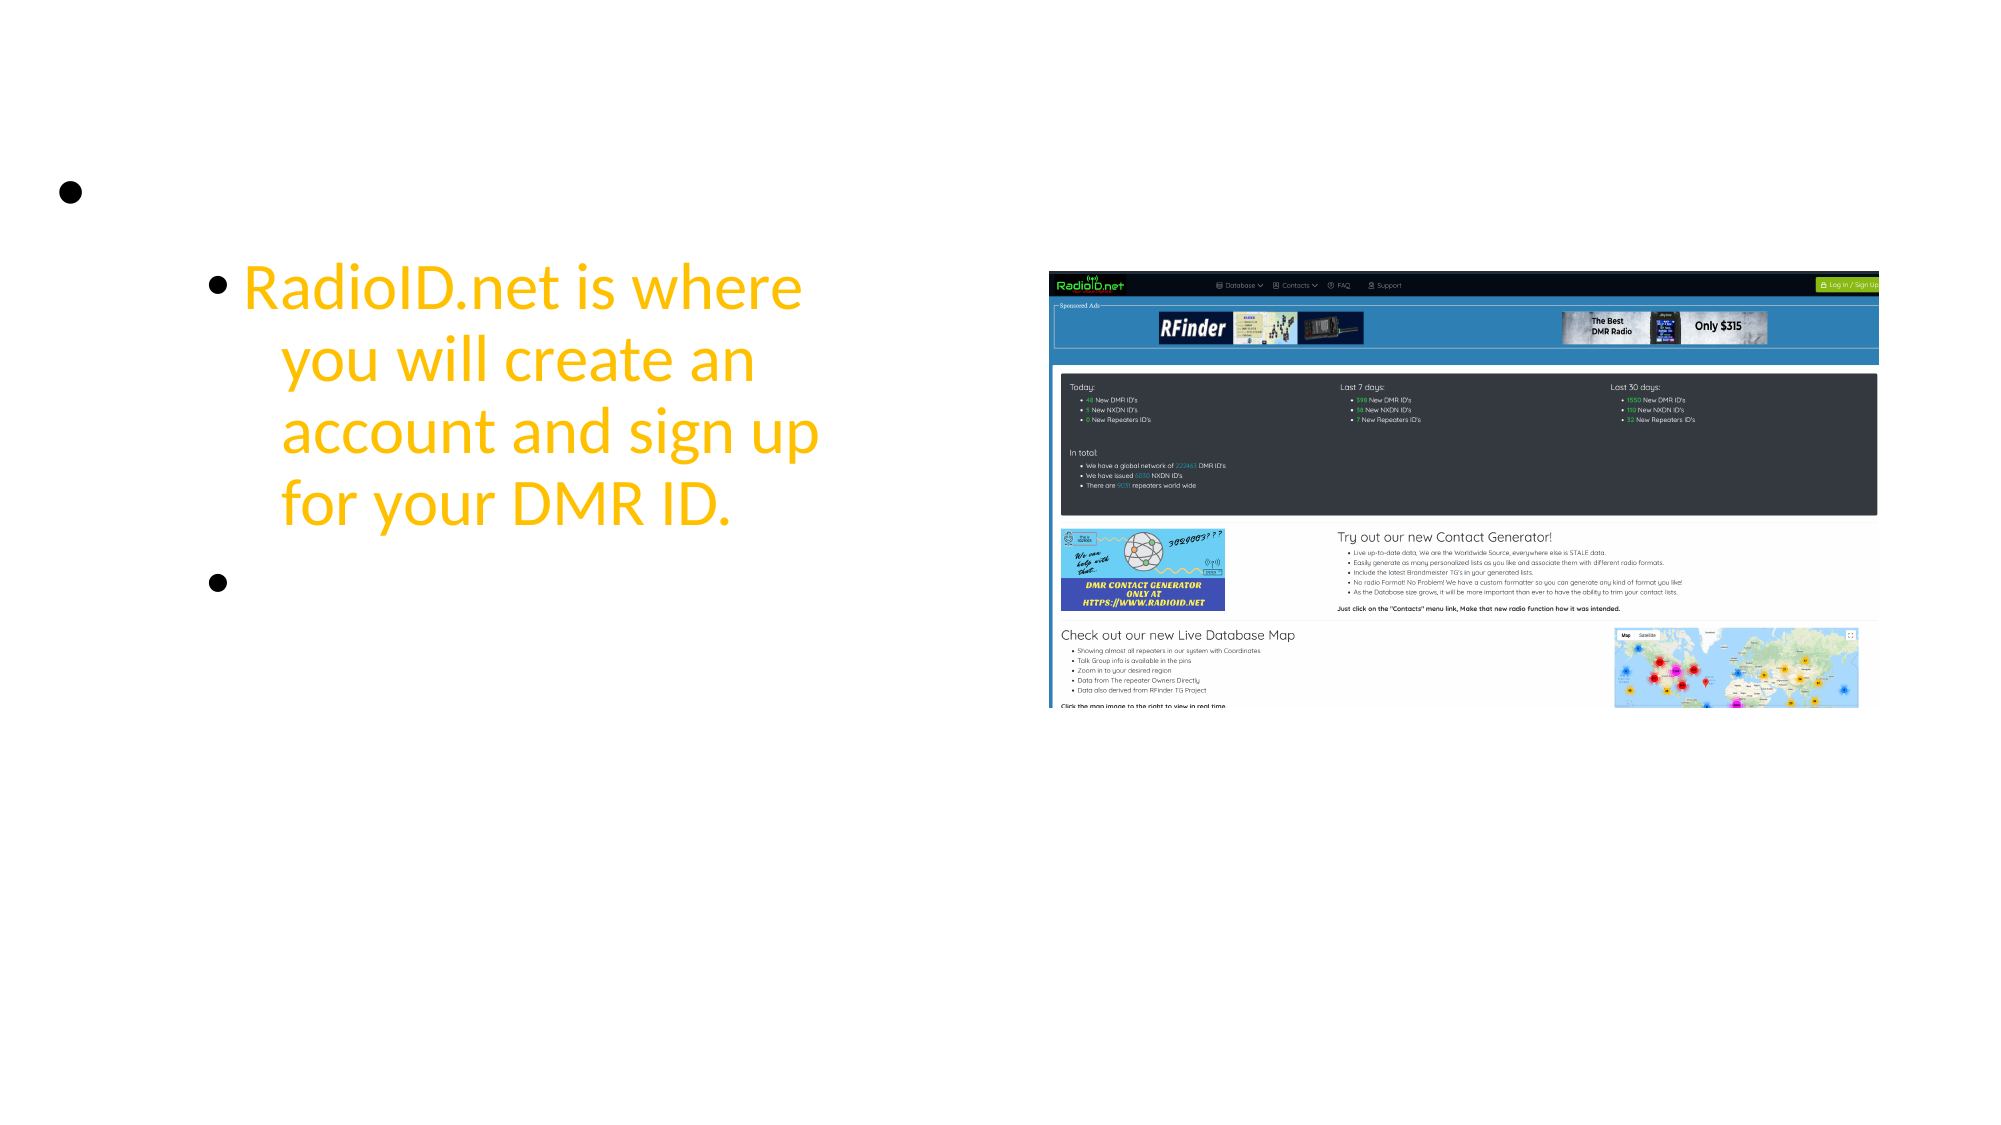

# What do I need to get started in DMR?
You will need a DMR ID
RadioID.net is where you will create an account and sign up for your DMR ID.
You will need to log on to FCC.gov to obtain an official copy of your license, which you will provide to radioid.net to issue your DMR ID